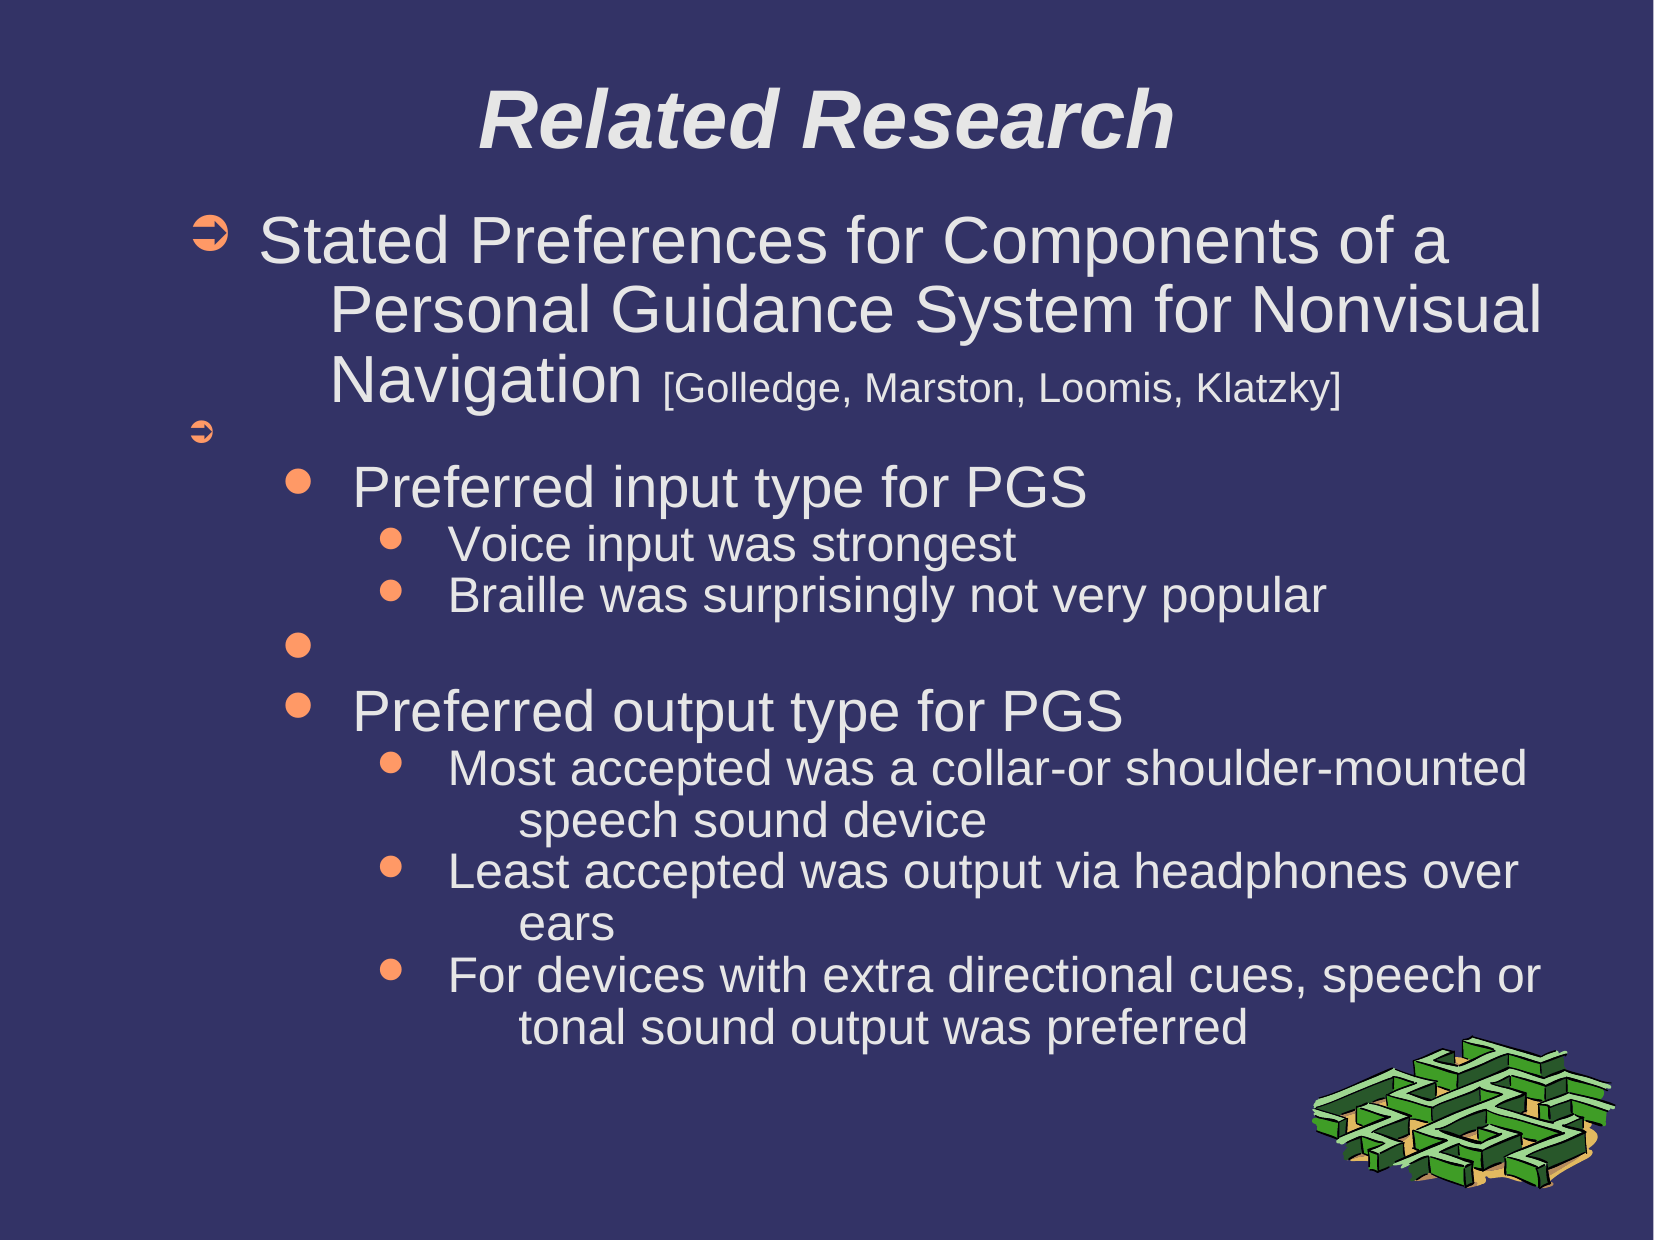

# Related Research
Stated Preferences for Components of a Personal Guidance System for Nonvisual Navigation [Golledge, Marston, Loomis, Klatzky]
Preferred input type for PGS
Voice input was strongest
Braille was surprisingly not very popular
Preferred output type for PGS
Most accepted was a collar-or shoulder-mounted speech sound device
Least accepted was output via headphones over ears
For devices with extra directional cues, speech or tonal sound output was preferred